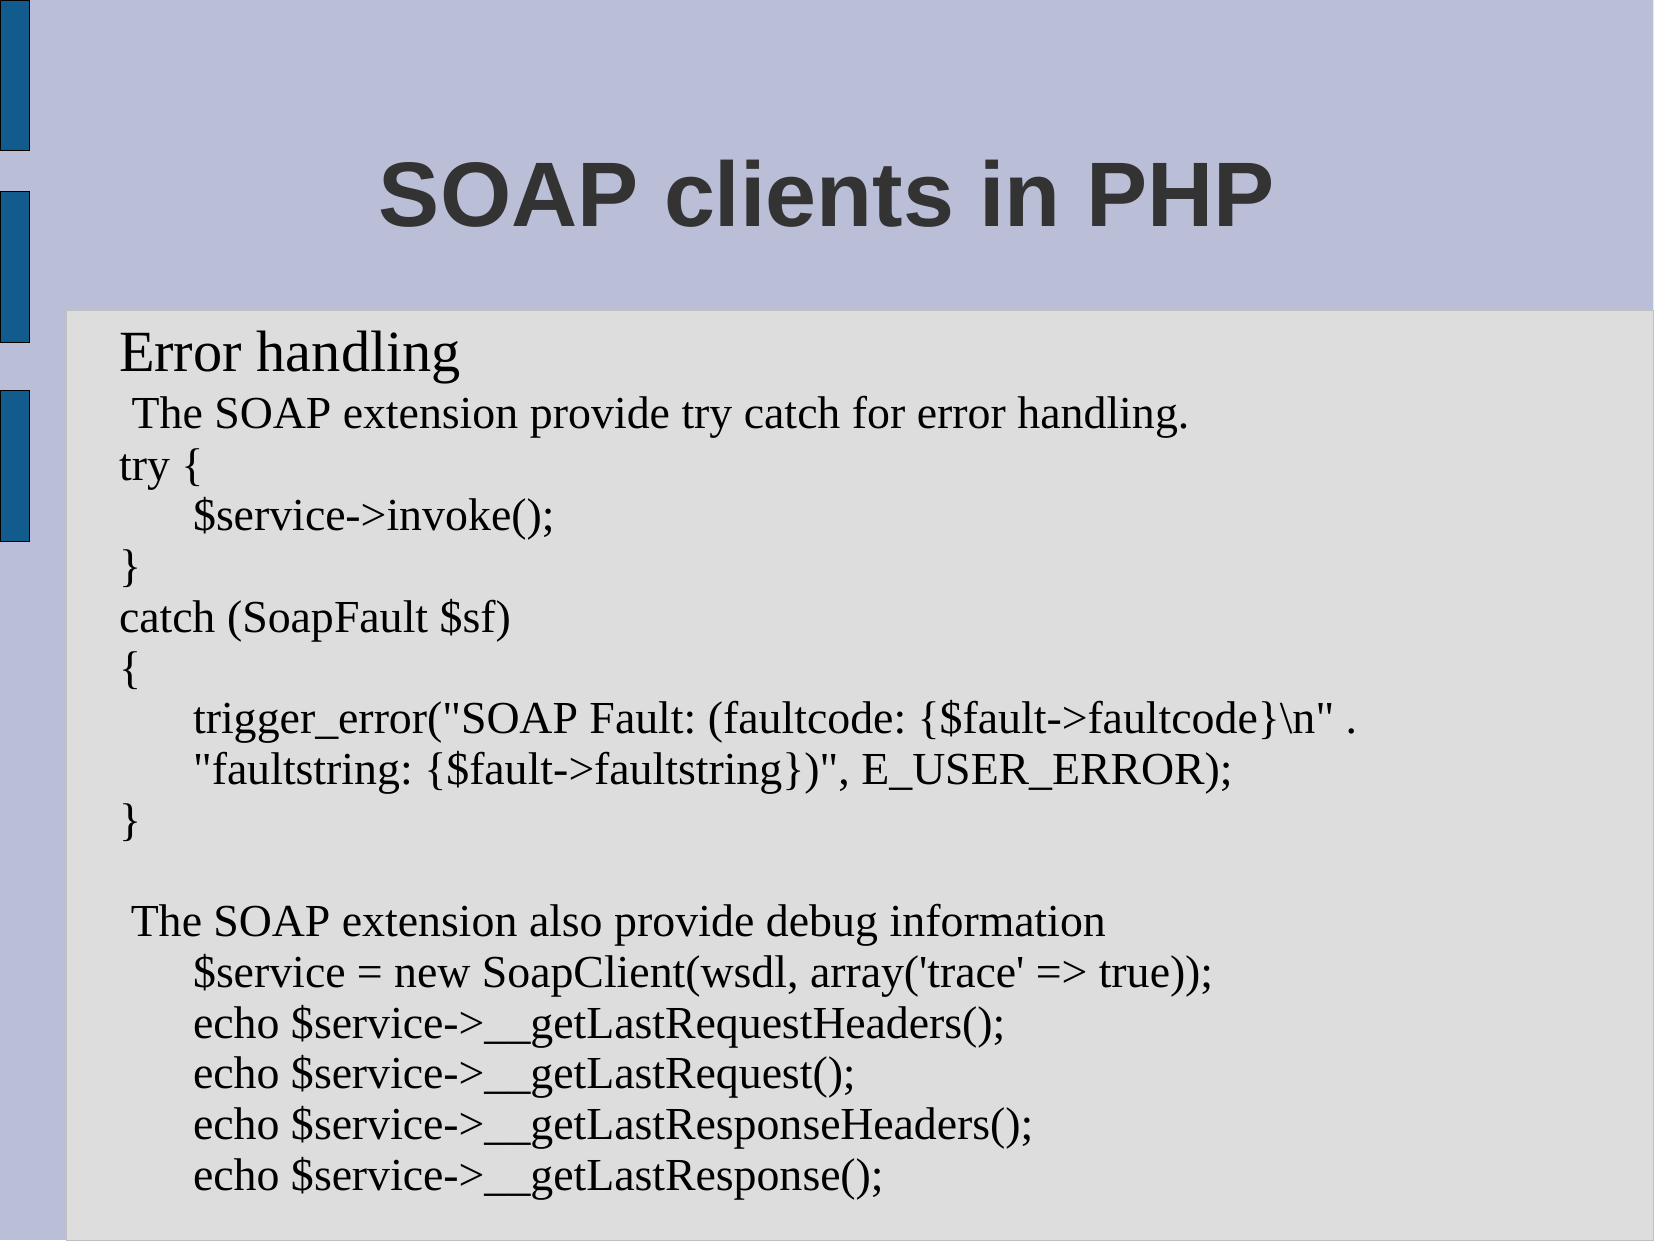

# SOAP clients in PHP
Error handling
 The SOAP extension provide try catch for error handling.
try {
	$service->invoke();
}
catch (SoapFault $sf)
{
	trigger_error("SOAP Fault: (faultcode: {$fault->faultcode}\n" .
	"faultstring: {$fault->faultstring})", E_USER_ERROR);
}
 The SOAP extension also provide debug information
	$service = new SoapClient(wsdl, array('trace' => true));
	echo $service->__getLastRequestHeaders();
	echo $service->__getLastRequest();
	echo $service->__getLastResponseHeaders();
	echo $service->__getLastResponse();